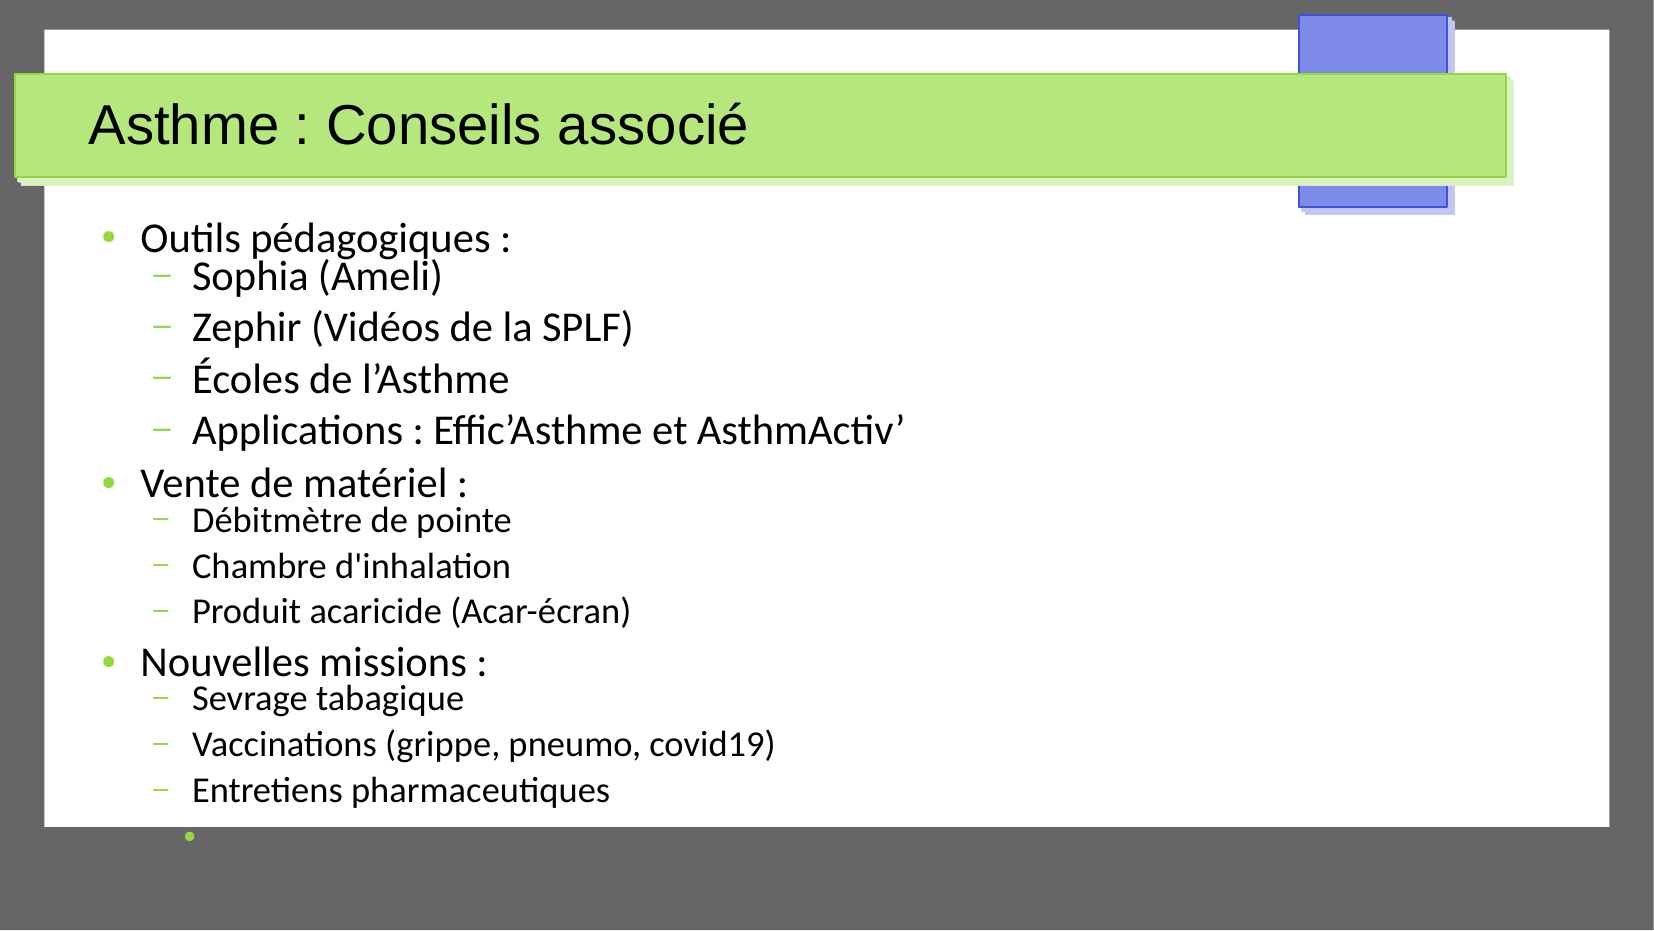

# Asthme : Conseils associé
Outils pédagogiques :
Sophia (Ameli)
Zephir (Vidéos de la SPLF)
Écoles de l’Asthme
Applications : Effic’Asthme et AsthmActiv’
Vente de matériel :
Débitmètre de pointe
Chambre d'inhalation
Produit acaricide (Acar-écran)
Nouvelles missions :
Sevrage tabagique
Vaccinations (grippe, pneumo, covid19)
Entretiens pharmaceutiques